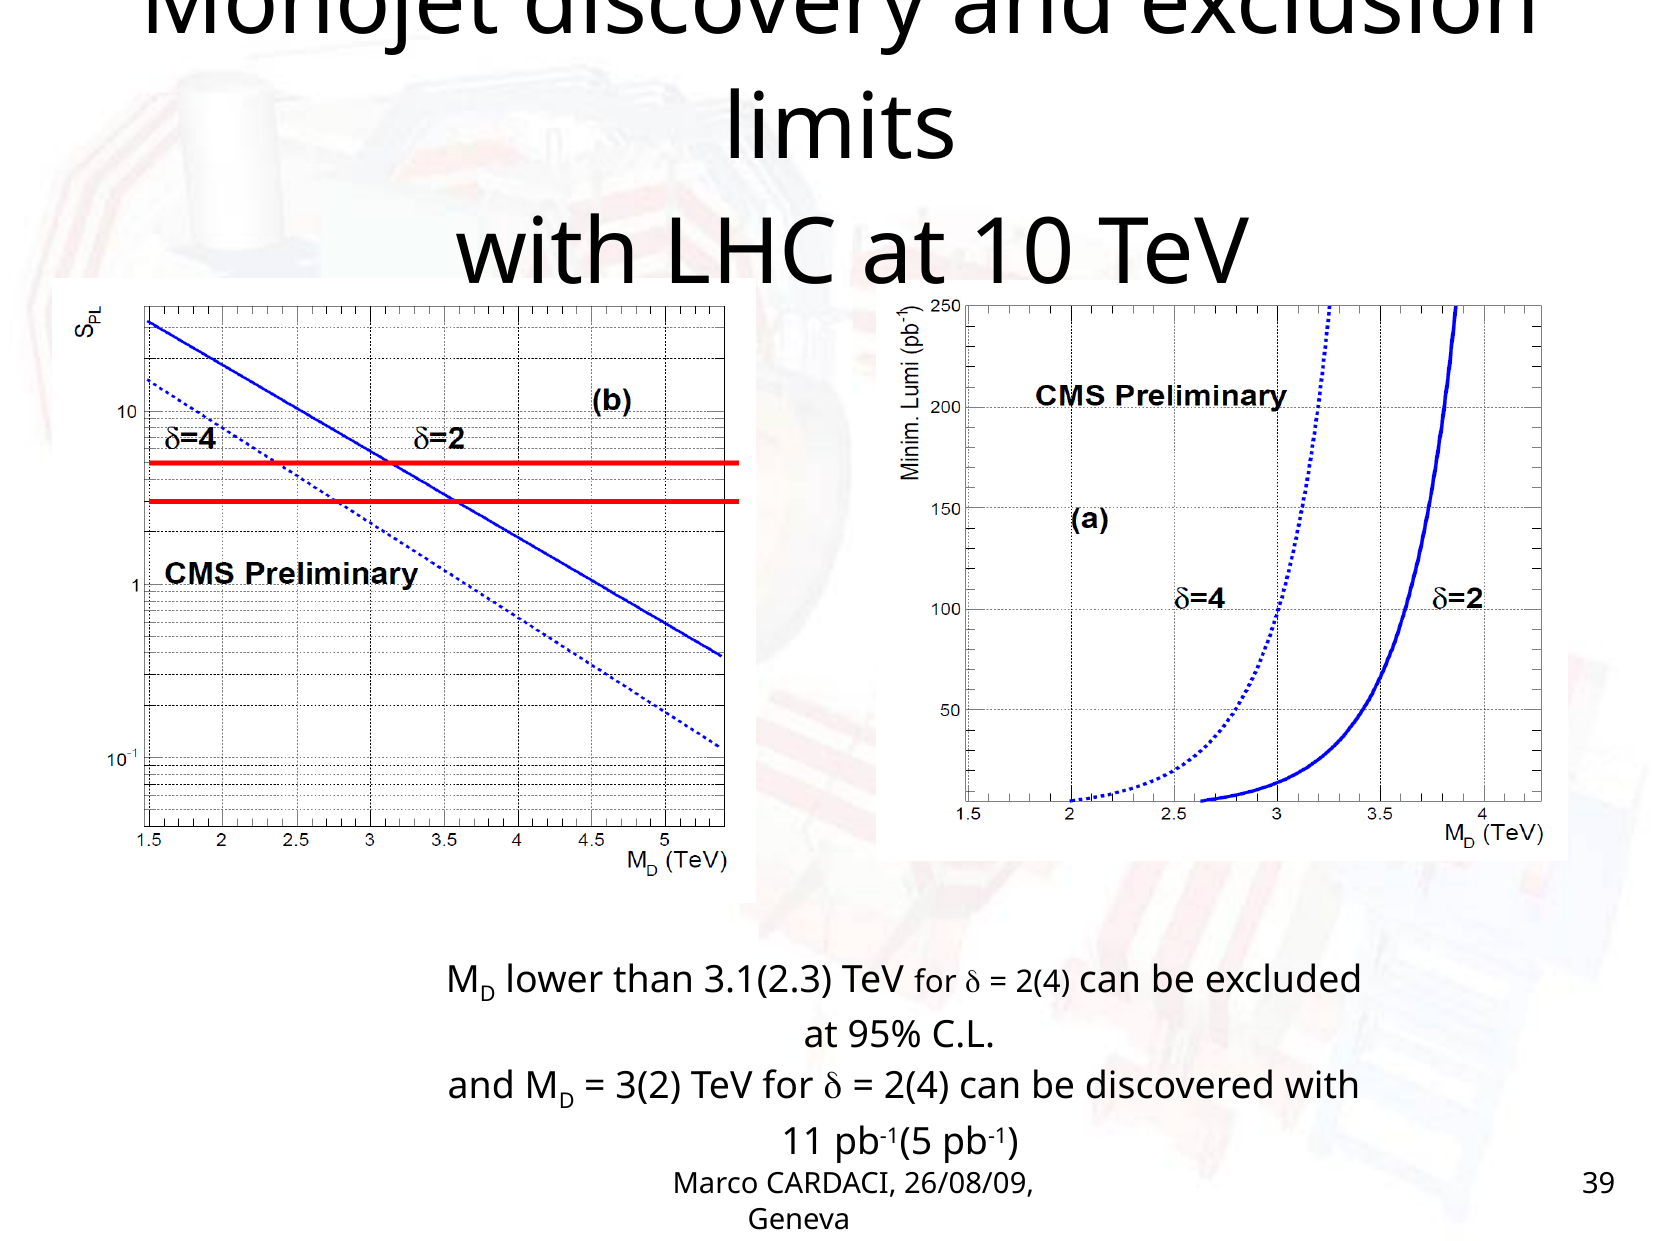

Monojet discovery and exclusion limits
 with LHC at 10 TeV
MD lower than 3.1(2.3) TeV for  = 2(4) can be excluded at 95% C.L.
and MD = 3(2) TeV for  = 2(4) can be discovered with 11 pb-1(5 pb-1)
Marco CARDACI, 26/08/09, Geneva
39